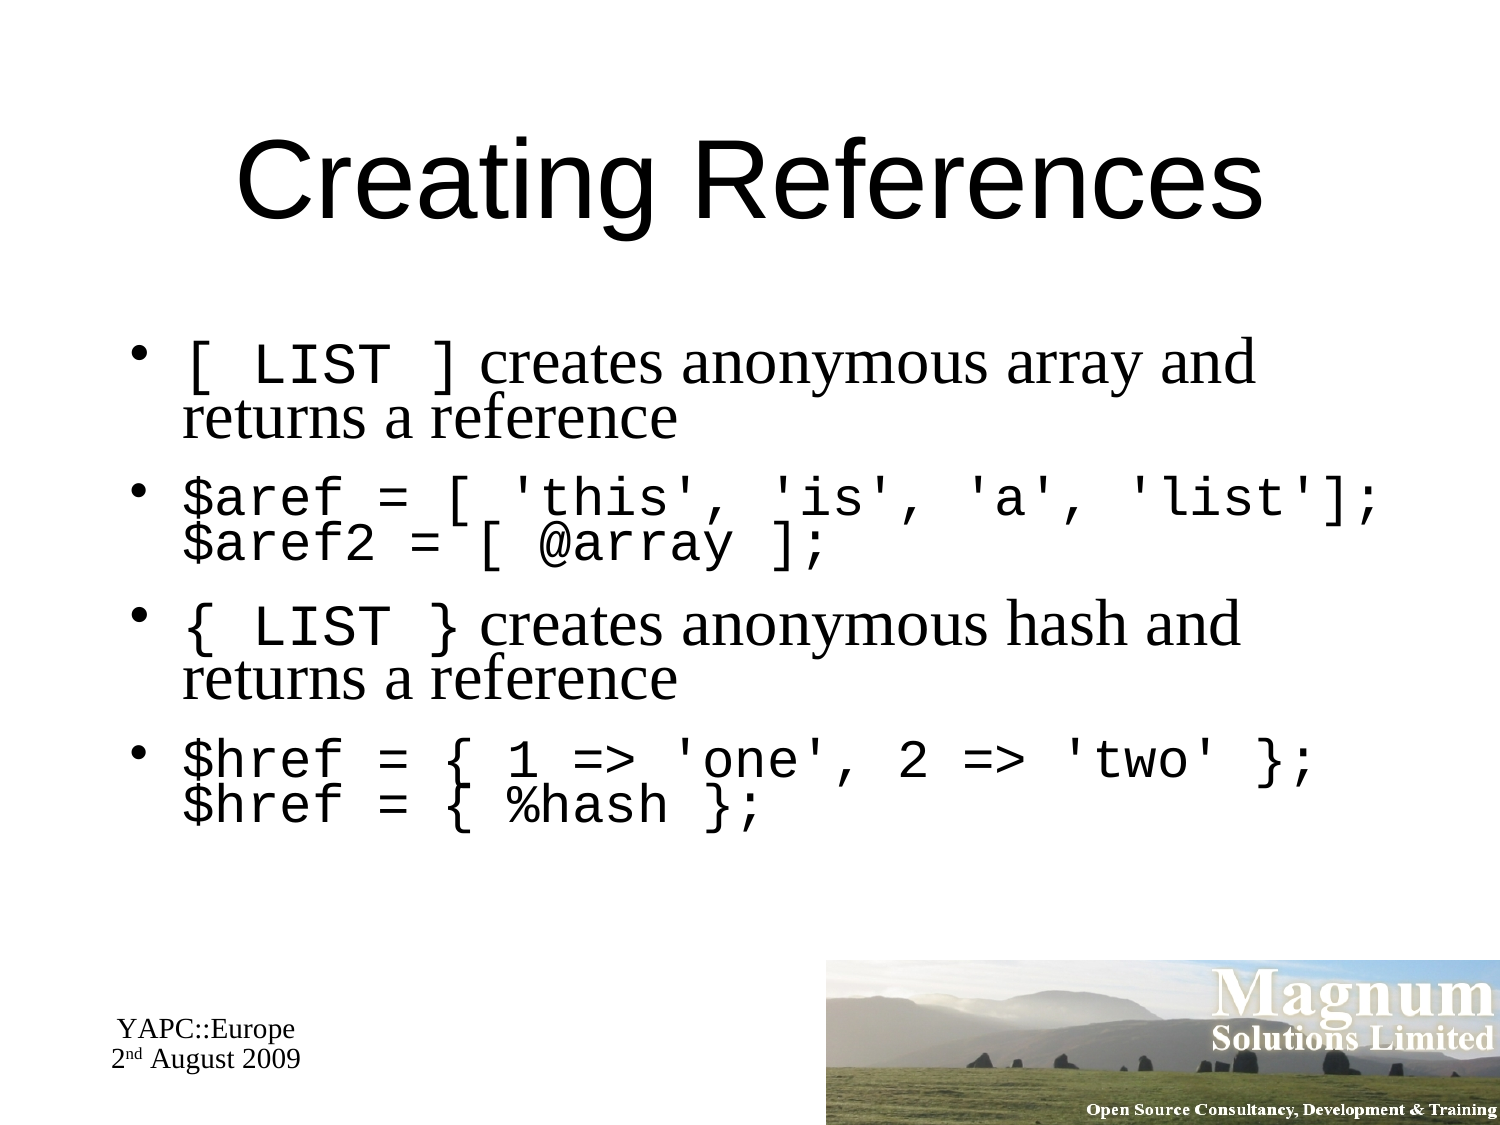

# Creating References
[ LIST ] creates anonymous array and returns a reference
$aref = [ 'this', 'is', 'a', 'list'];
$aref2 = [ @array ];
{ LIST } creates anonymous hash and returns a reference
$href = { 1 => 'one', 2 => 'two' };
$href = { %hash };